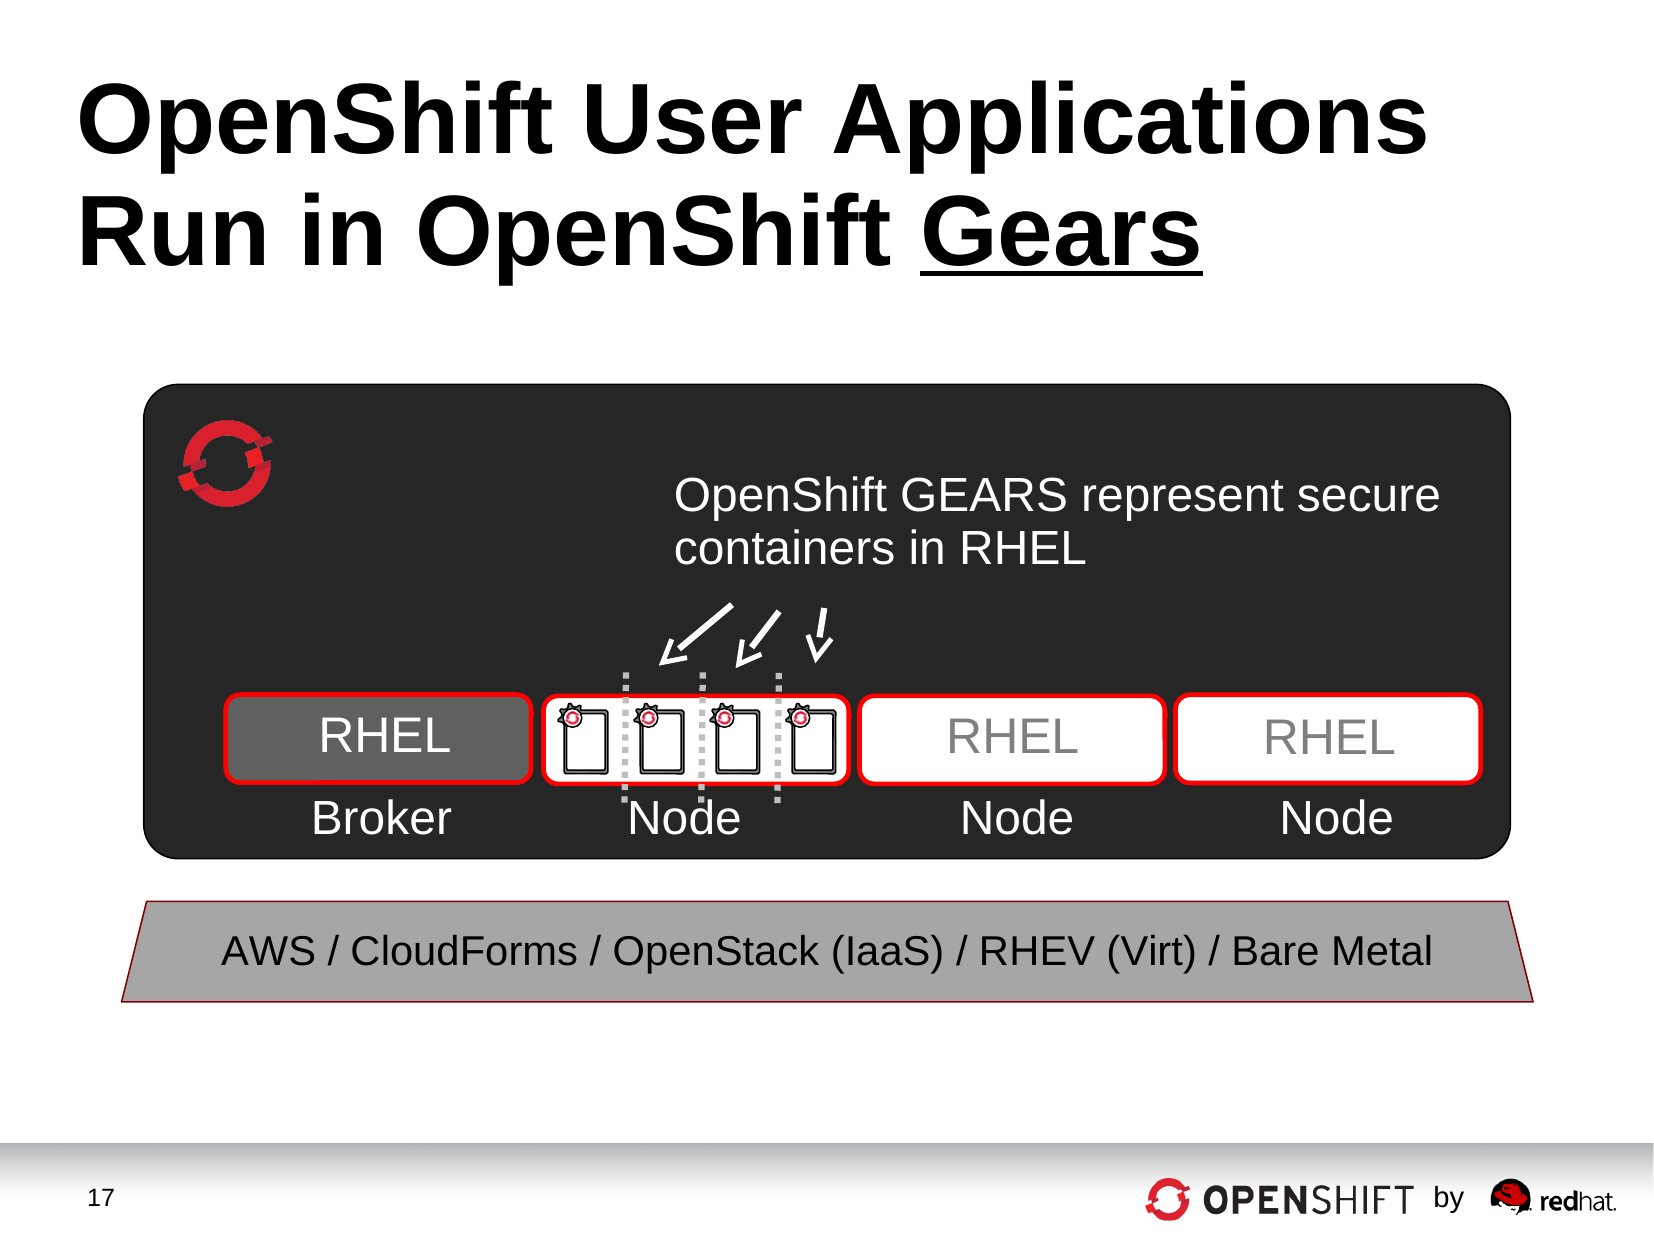

# OpenShift User Applications Run in OpenShift Gears
OpenShift GEARS represent secure containers in RHEL
RHEL
RHEL
RHEL
Broker
Node
Node
Node
AWS / CloudForms / OpenStack (IaaS) / RHEV (Virt) / Bare Metal